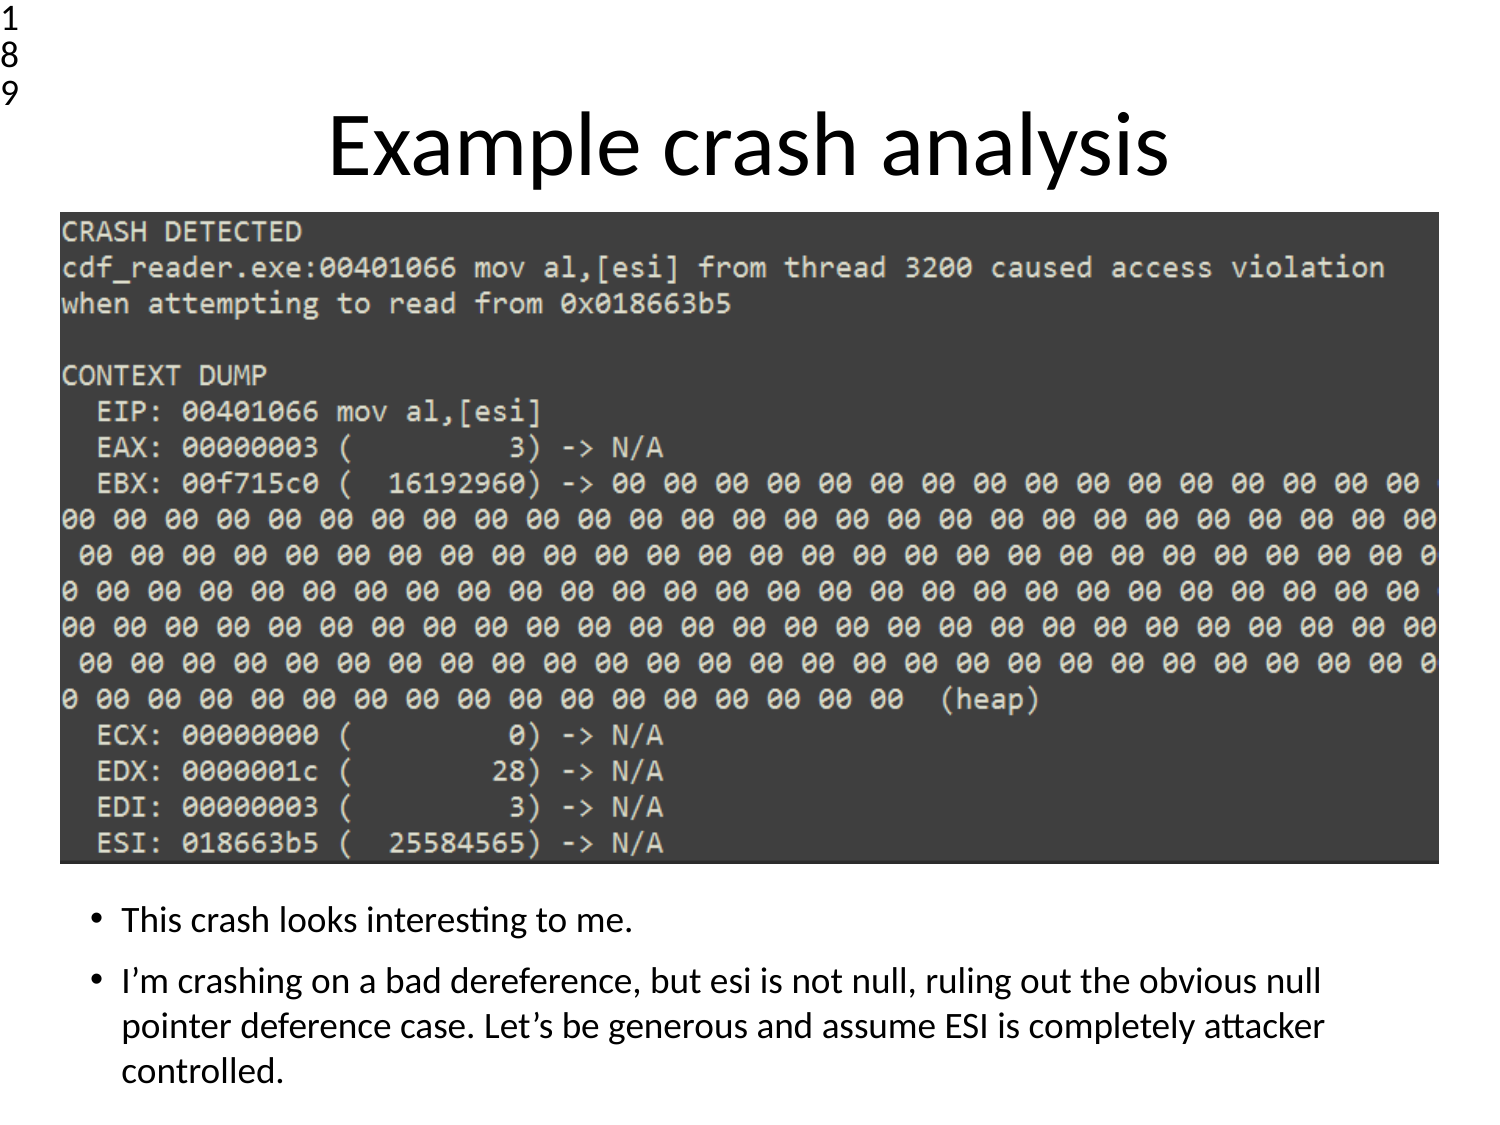

# Example crash analysis
This crash looks interesting to me.
I’m crashing on a bad dereference, but esi is not null, ruling out the obvious null pointer deference case. Let’s be generous and assume ESI is completely attacker controlled.